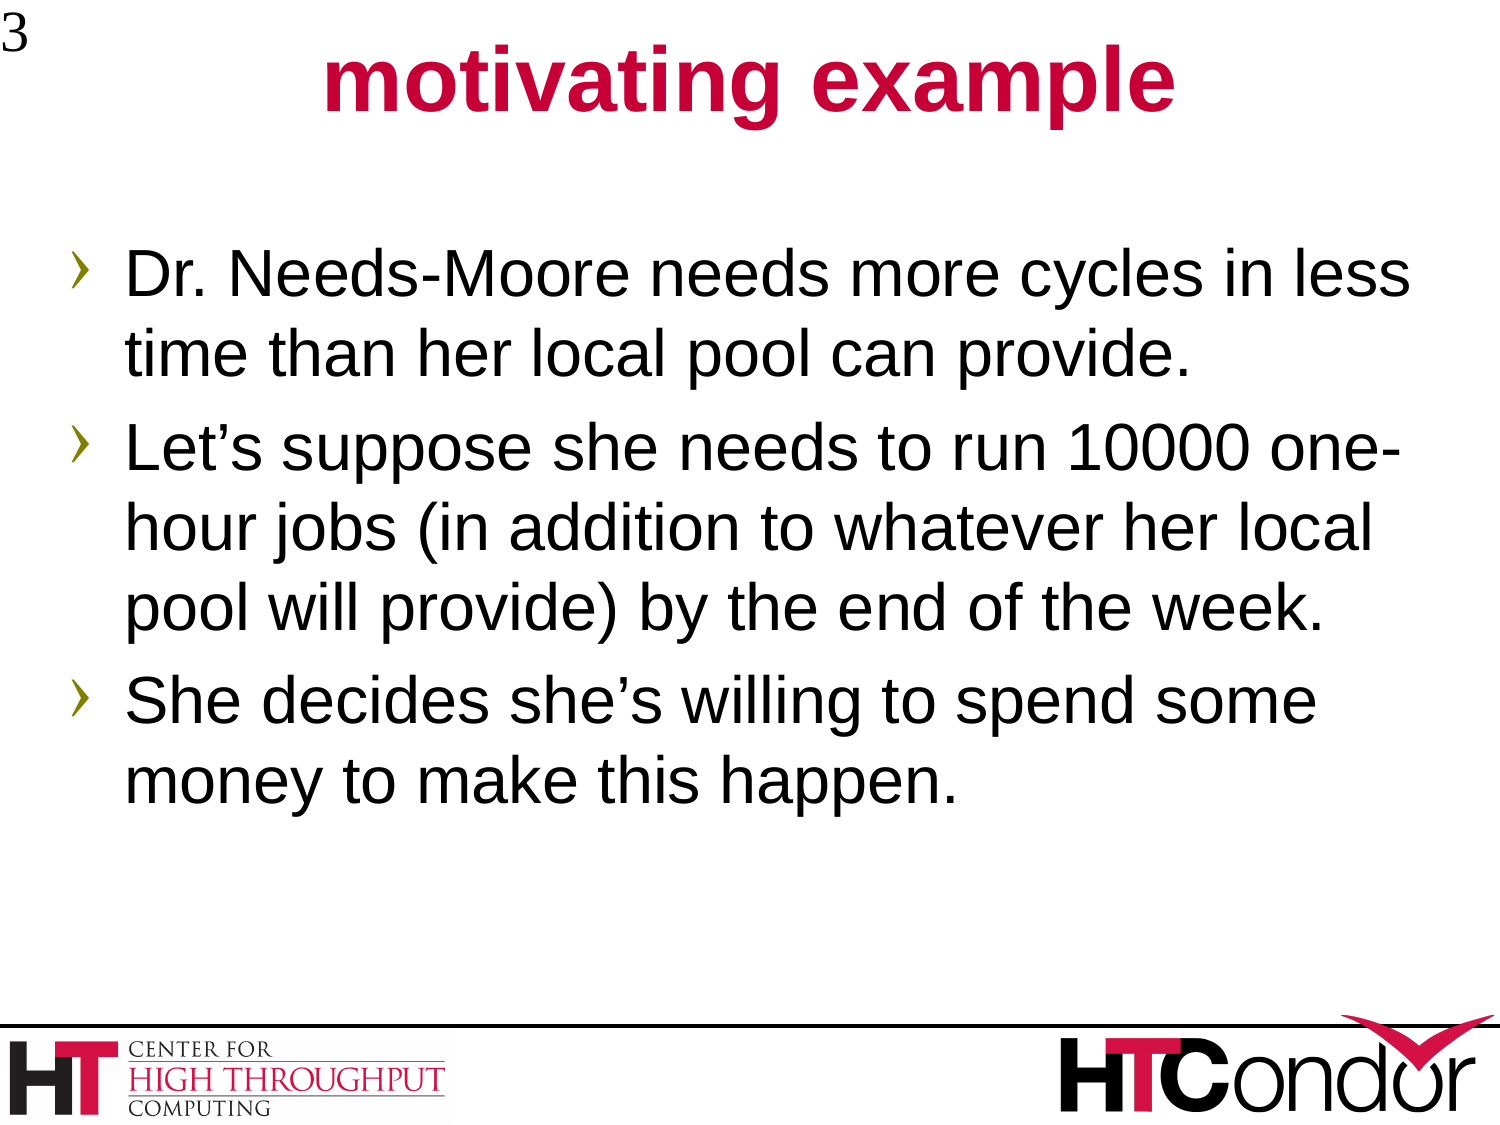

motivating example
# Dr. Needs-Moore needs more cycles in less time than her local pool can provide.
Let’s suppose she needs to run 10000 one-hour jobs (in addition to whatever her local pool will provide) by the end of the week.
She decides she’s willing to spend some money to make this happen.